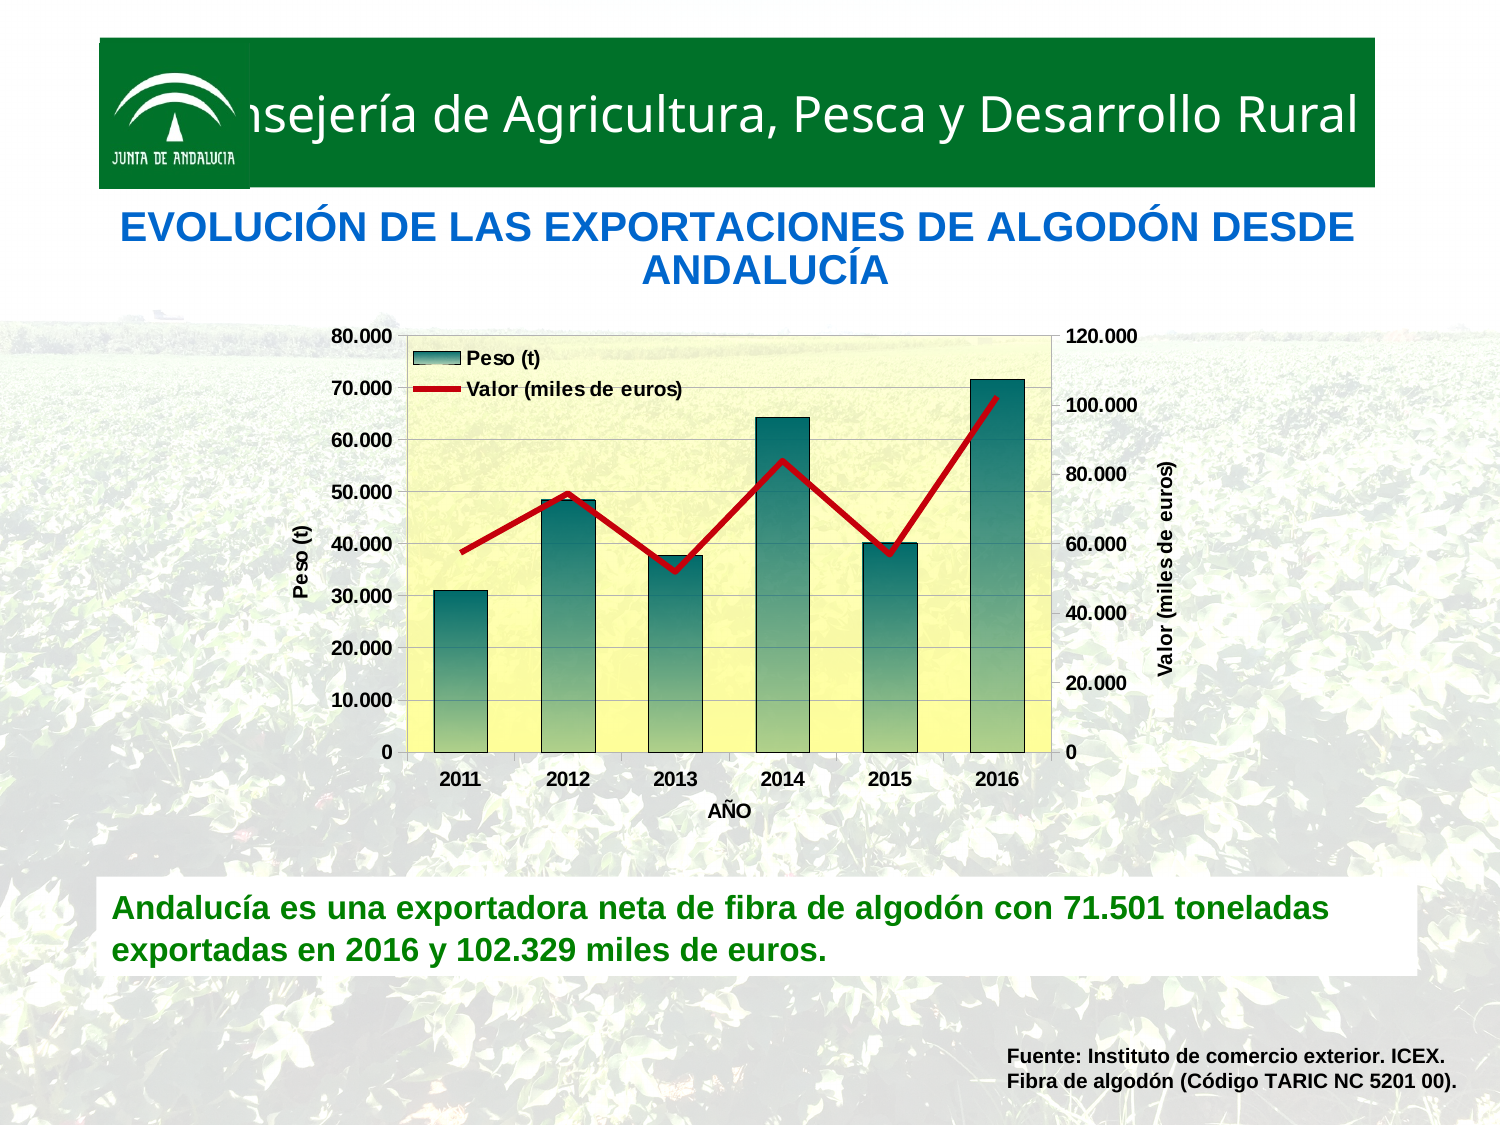

# Consejería de Agricultura, Pesca y Desarrollo Rural
EVOLUCIÓN DE LAS EXPORTACIONES DE ALGODÓN DESDE ANDALUCÍA
Andalucía es una exportadora neta de fibra de algodón con 71.501 toneladas exportadas en 2016 y 102.329 miles de euros.
Fuente: Instituto de comercio exterior. ICEX.
Fibra de algodón (Código TARIC NC 5201 00).